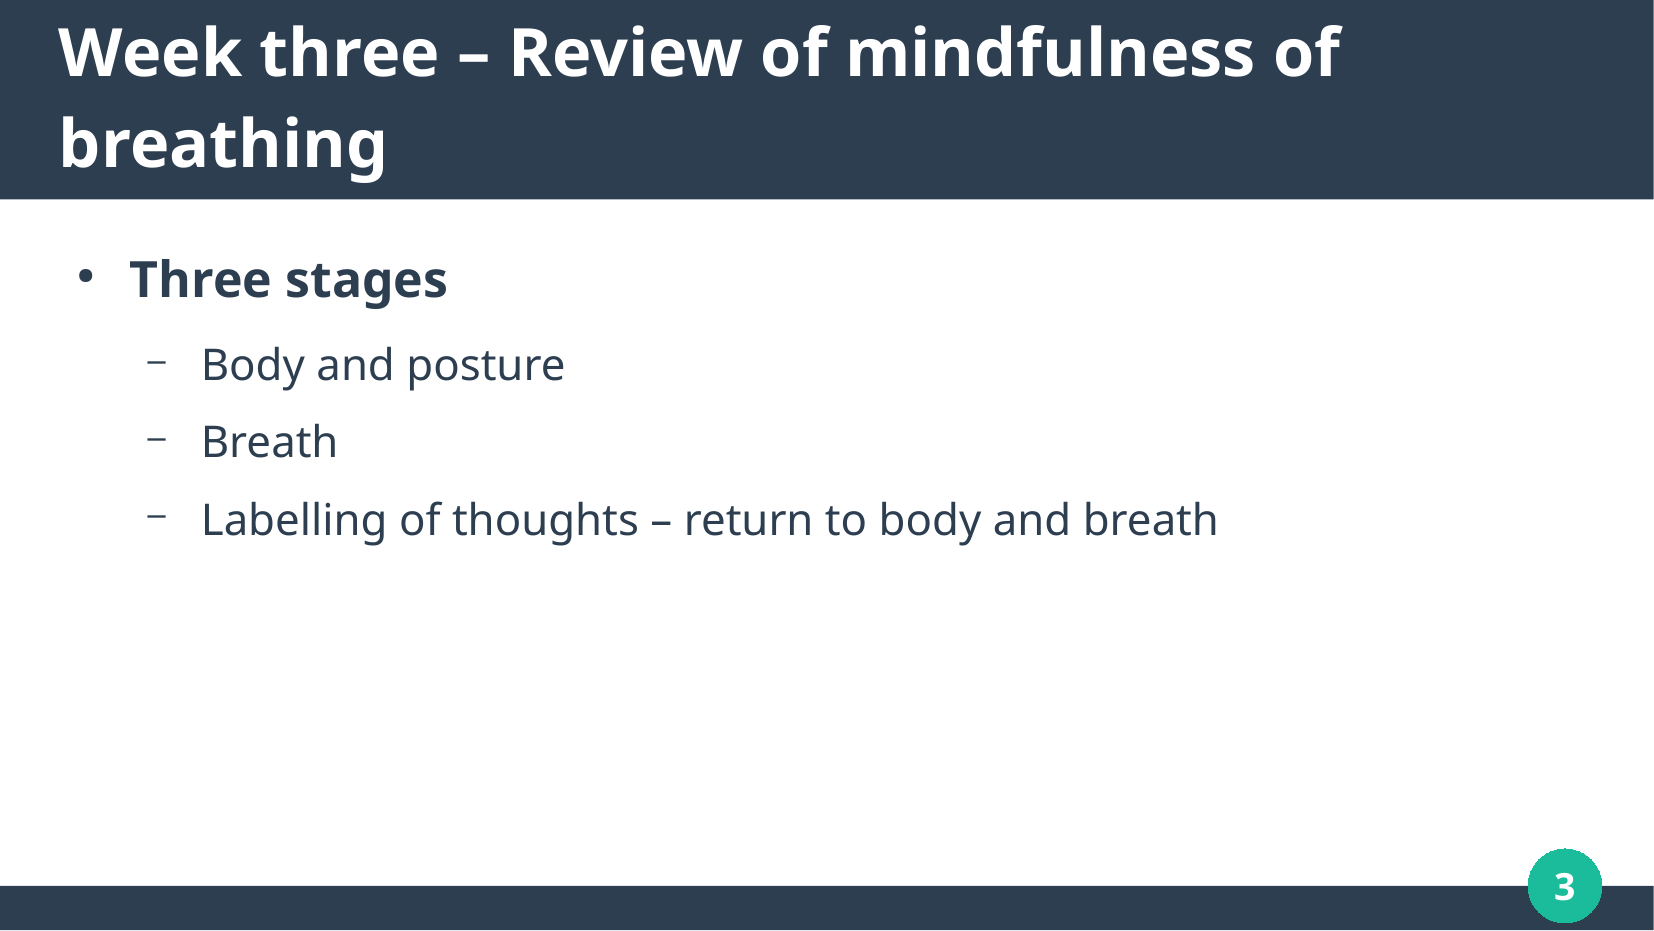

# Week three – Review of mindfulness of breathing
Three stages
Body and posture
Breath
Labelling of thoughts – return to body and breath
3